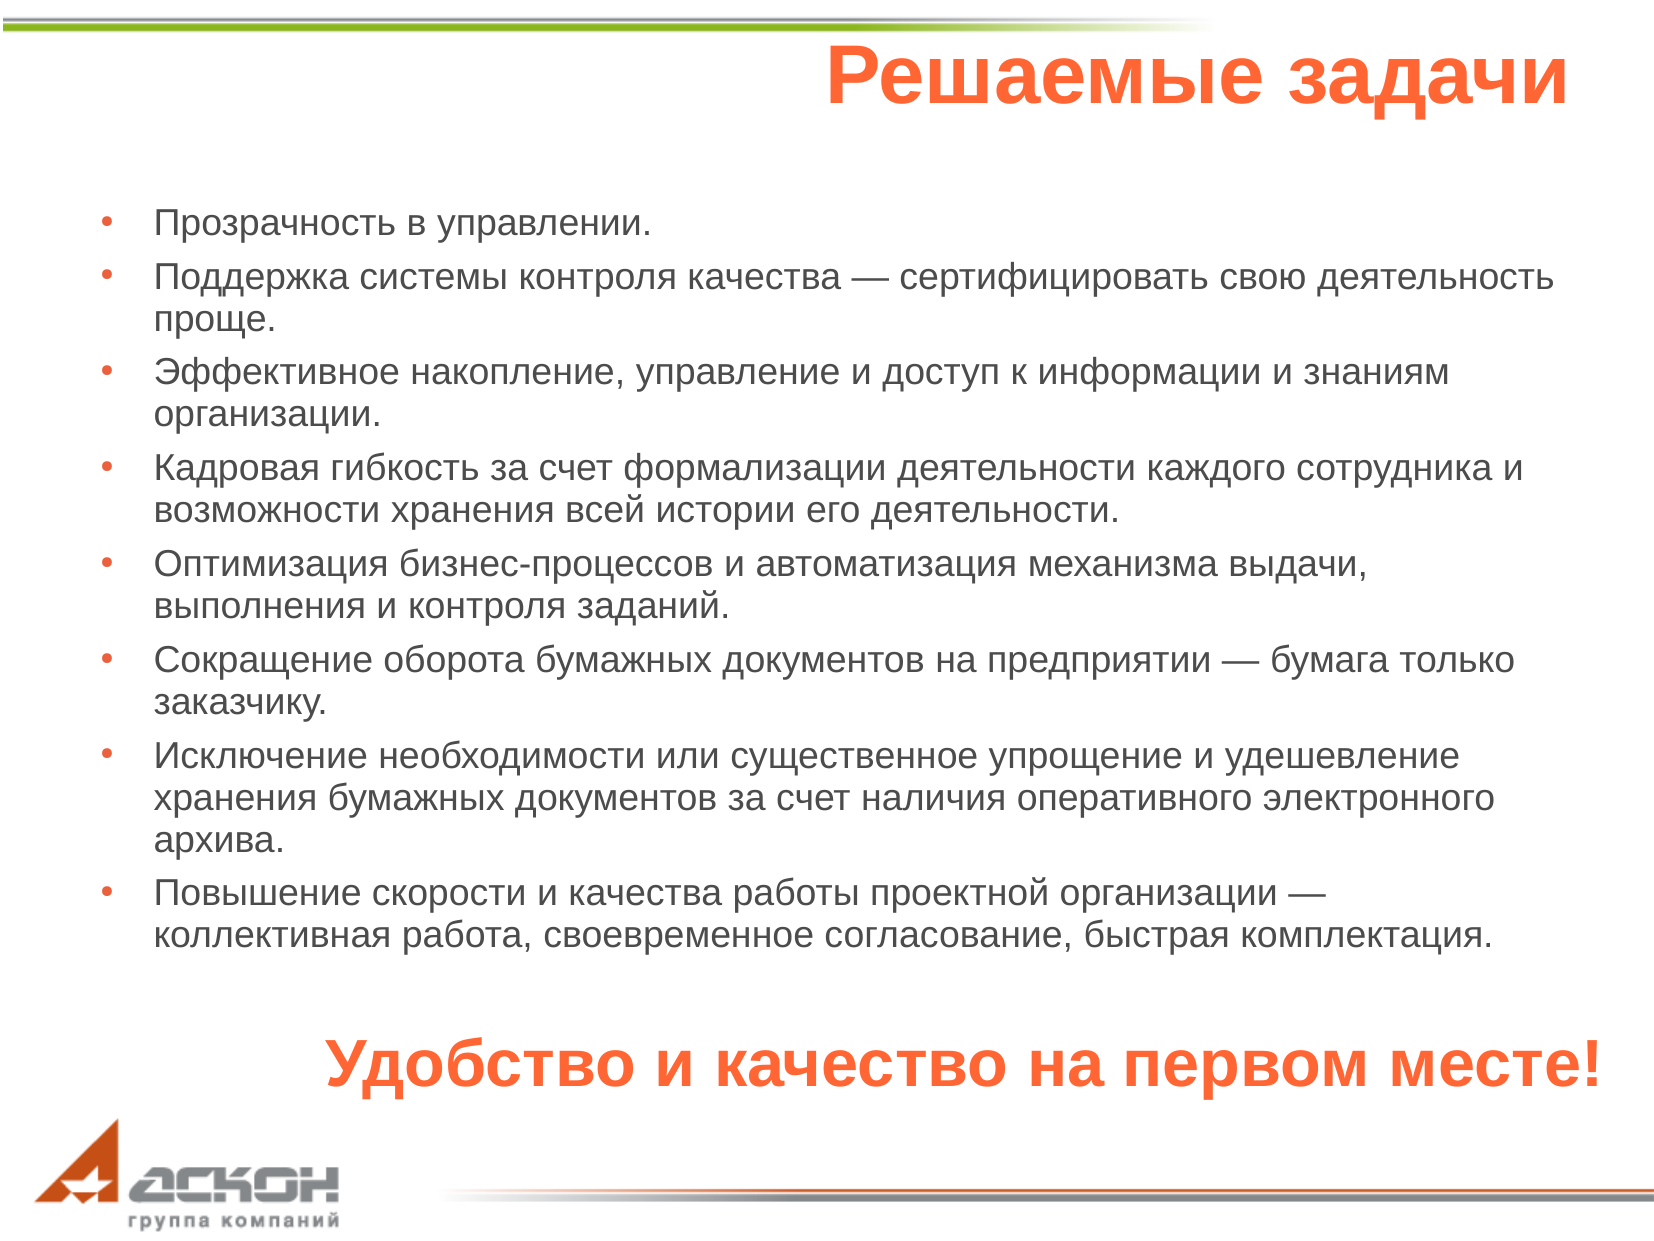

Решаемые задачи
# Прозрачность в управлении.
Поддержка системы контроля качества — сертифицировать свою деятельность проще.
Эффективное накопление, управление и доступ к информации и знаниям организации.
Кадровая гибкость за счет формализации деятельности каждого сотрудника и возможности хранения всей истории его деятельности.
Оптимизация бизнес-процессов и автоматизация механизма выдачи, выполнения и контроля заданий.
Сокращение оборота бумажных документов на предприятии — бумага только заказчику.
Исключение необходимости или существенное упрощение и удешевление хранения бумажных документов за счет наличия оперативного электронного архива.
Повышение скорости и качества работы проектной организации — коллективная работа, своевременное согласование, быстрая комплектация.
Удобство и качество на первом месте!